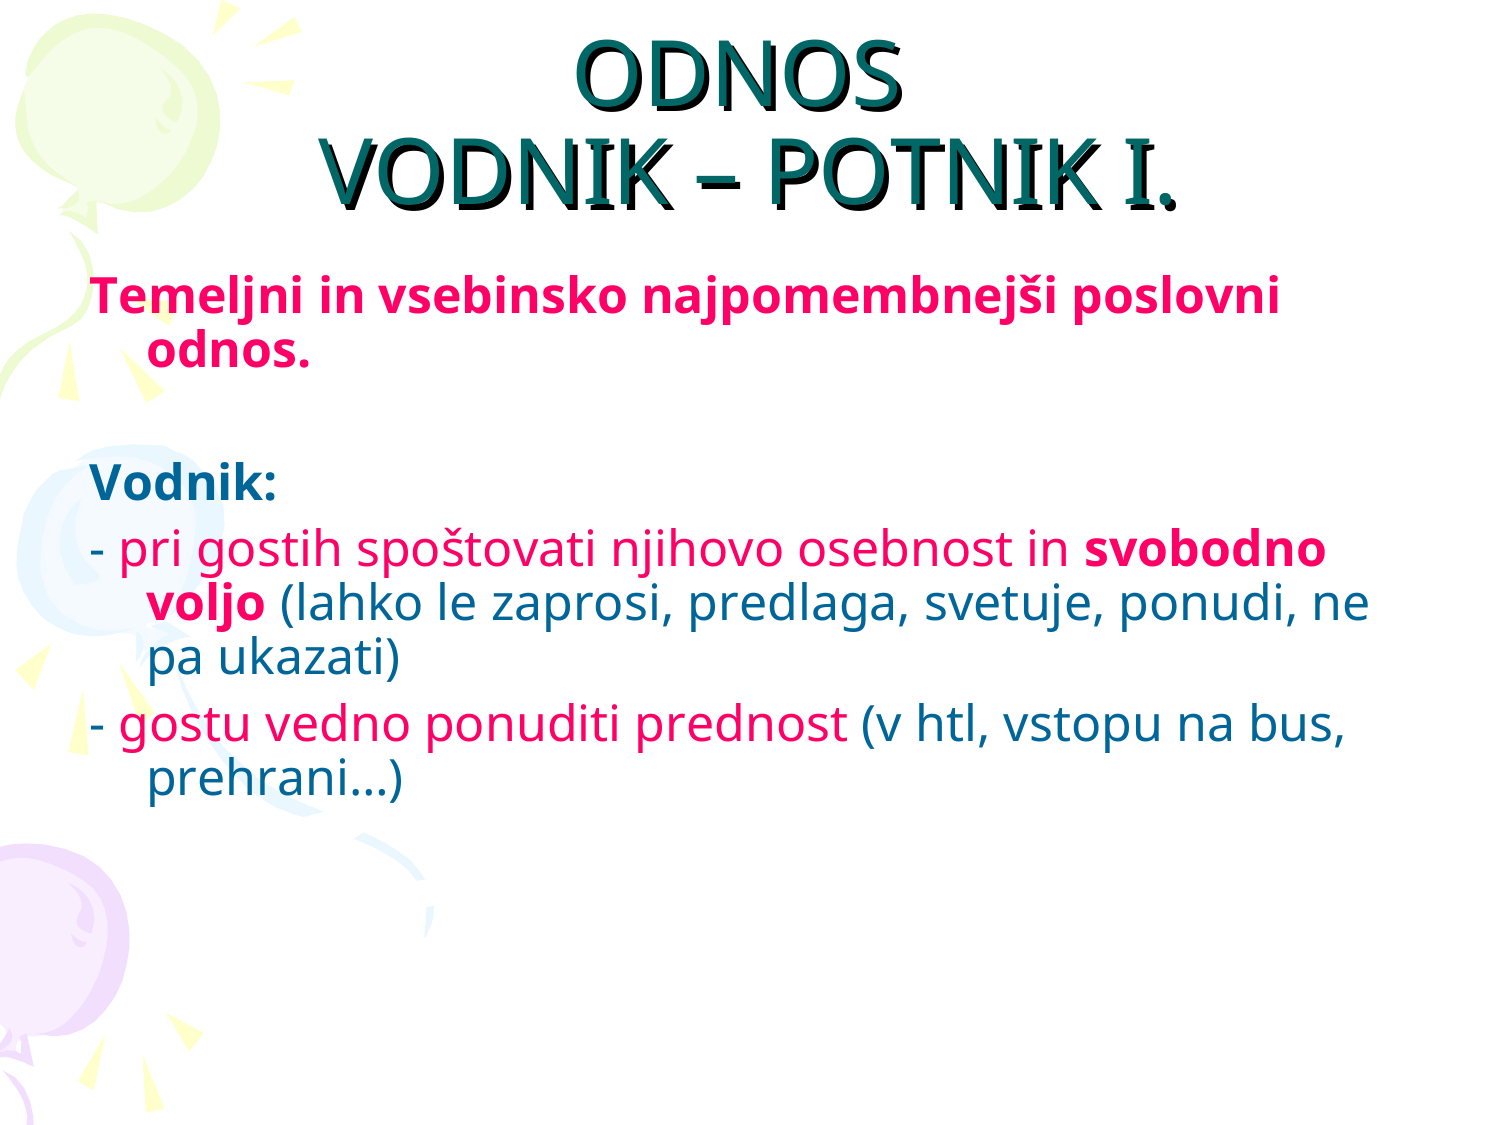

# ODNOS VODNIK – POTNIK I.
Temeljni in vsebinsko najpomembnejši poslovni odnos.
Vodnik:
- pri gostih spoštovati njihovo osebnost in svobodno voljo (lahko le zaprosi, predlaga, svetuje, ponudi, ne pa ukazati)
- gostu vedno ponuditi prednost (v htl, vstopu na bus, prehrani…)